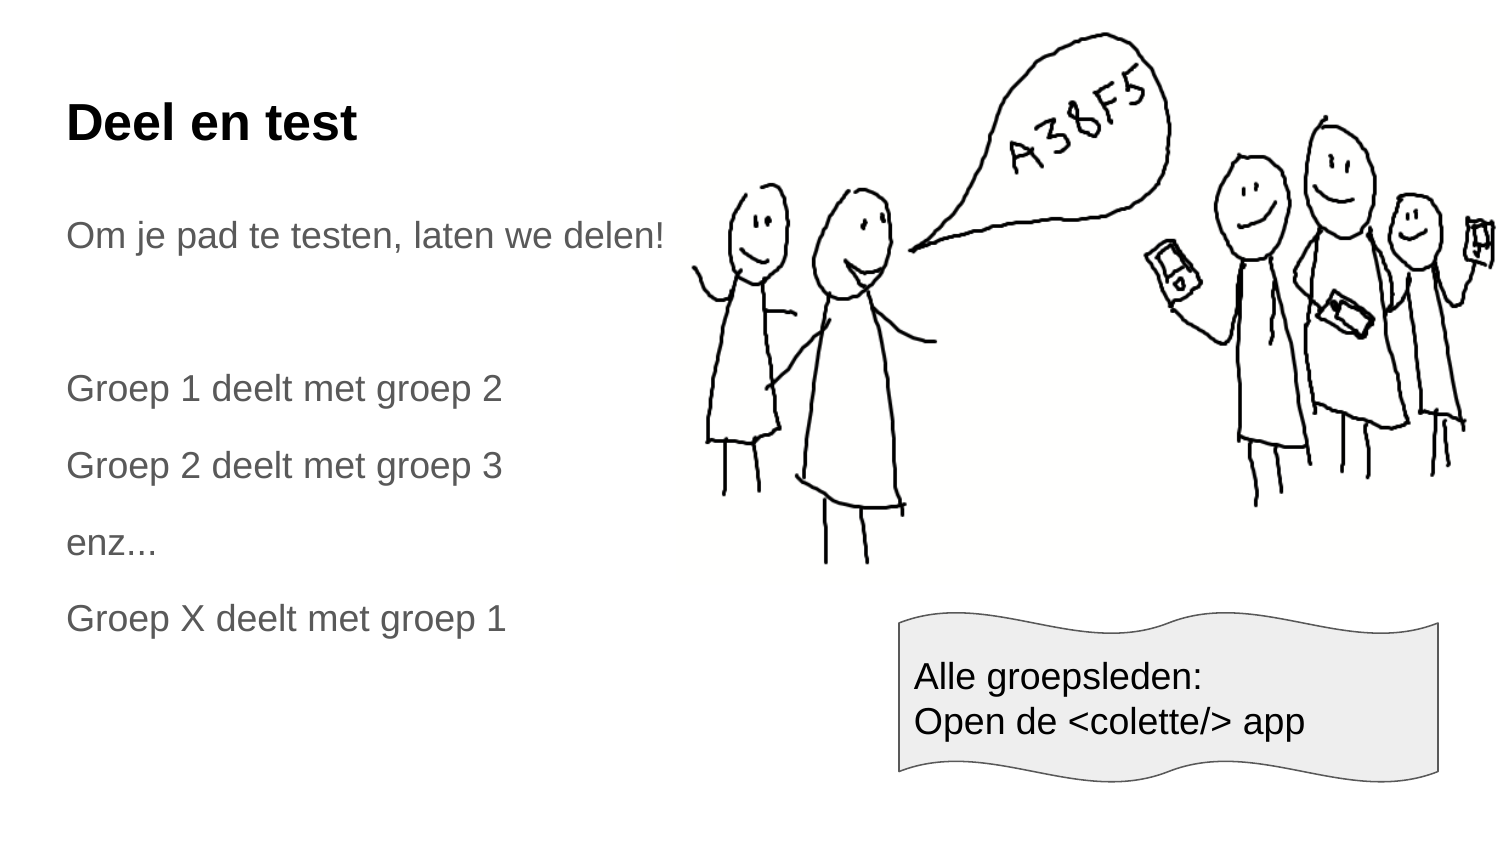

# Deel en test
Om je pad te testen, laten we delen!
Groep 1 deelt met groep 2
Groep 2 deelt met groep 3
enz...
Groep X deelt met groep 1
Alle groepsleden:
Open de <colette/> app